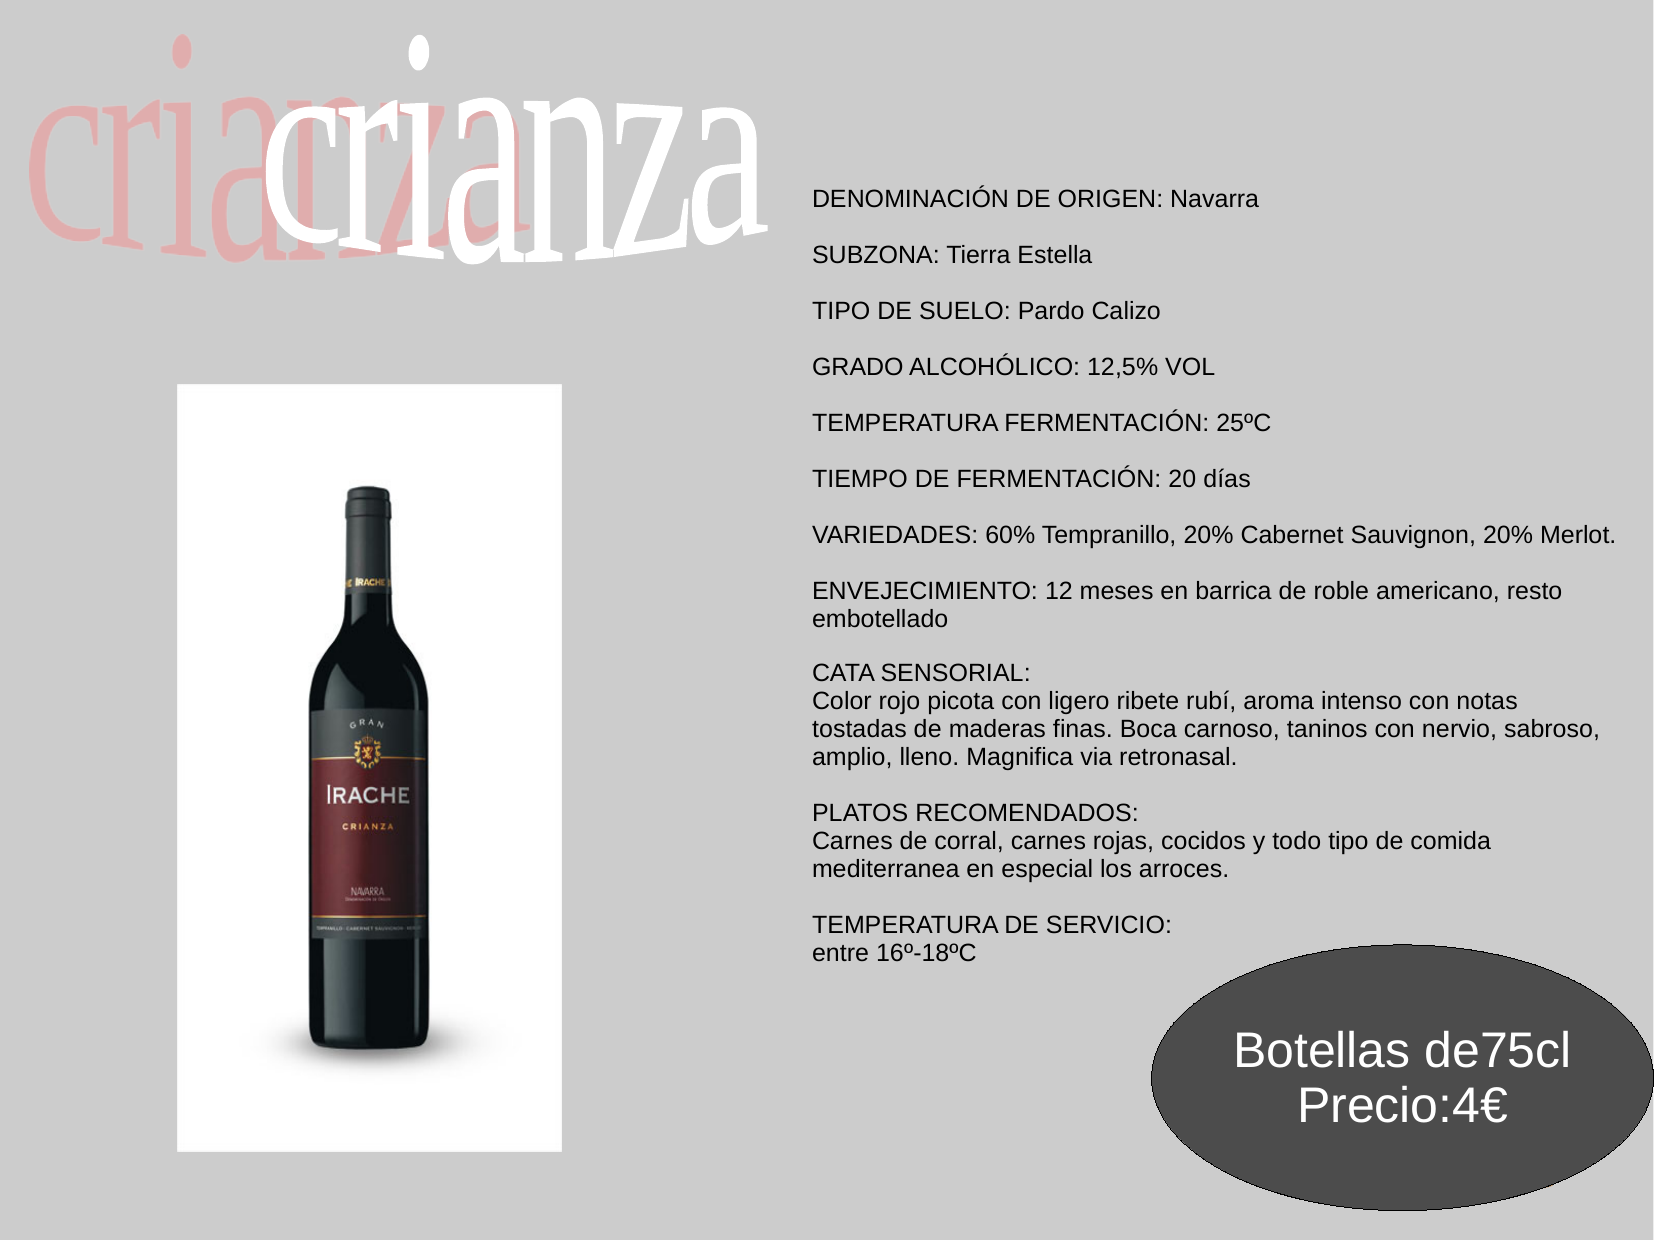

crianza
DENOMINACIÓN DE ORIGEN: Navarra
SUBZONA: Tierra Estella
TIPO DE SUELO: Pardo Calizo
GRADO ALCOHÓLICO: 12,5% VOL
TEMPERATURA FERMENTACIÓN: 25ºC
TIEMPO DE FERMENTACIÓN: 20 días
VARIEDADES: 60% Tempranillo, 20% Cabernet Sauvignon, 20% Merlot.
ENVEJECIMIENTO: 12 meses en barrica de roble americano, resto embotellado
CATA SENSORIAL:
Color rojo picota con ligero ribete rubí, aroma intenso con notas tostadas de maderas finas. Boca carnoso, taninos con nervio, sabroso, amplio, lleno. Magnifica via retronasal.
PLATOS RECOMENDADOS:
Carnes de corral, carnes rojas, cocidos y todo tipo de comida mediterranea en especial los arroces.
TEMPERATURA DE SERVICIO:
entre 16º-18ºC
Botellas de75cl
Precio:4€